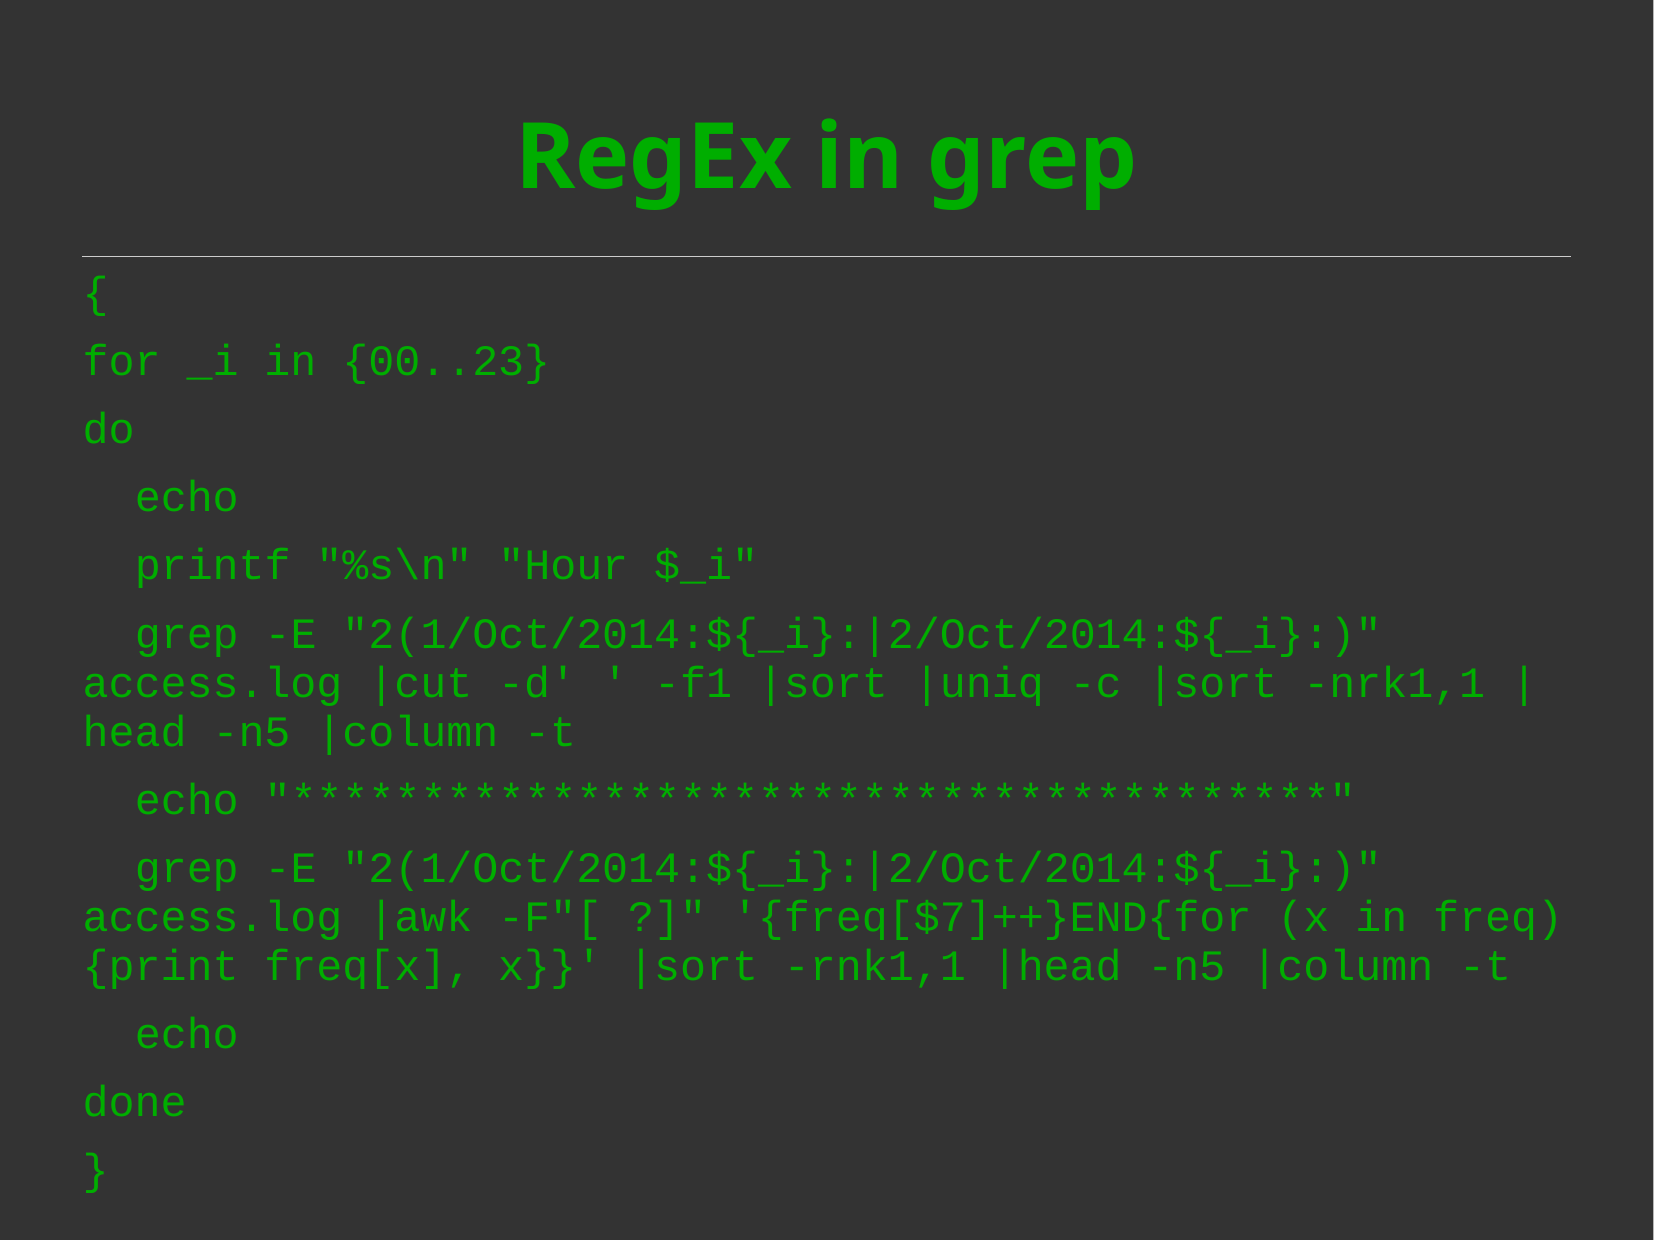

# RegEx in grep
{
for _i in {00..23}
do
 echo
 printf "%s\n" "Hour $_i"
 grep -E "2(1/Oct/2014:${_i}:|2/Oct/2014:${_i}:)" access.log |cut -d' ' -f1 |sort |uniq -c |sort -nrk1,1 |head -n5 |column -t
 echo "****************************************"
 grep -E "2(1/Oct/2014:${_i}:|2/Oct/2014:${_i}:)" access.log |awk -F"[ ?]" '{freq[$7]++}END{for (x in freq) {print freq[x], x}}' |sort -rnk1,1 |head -n5 |column -t
 echo
done
}